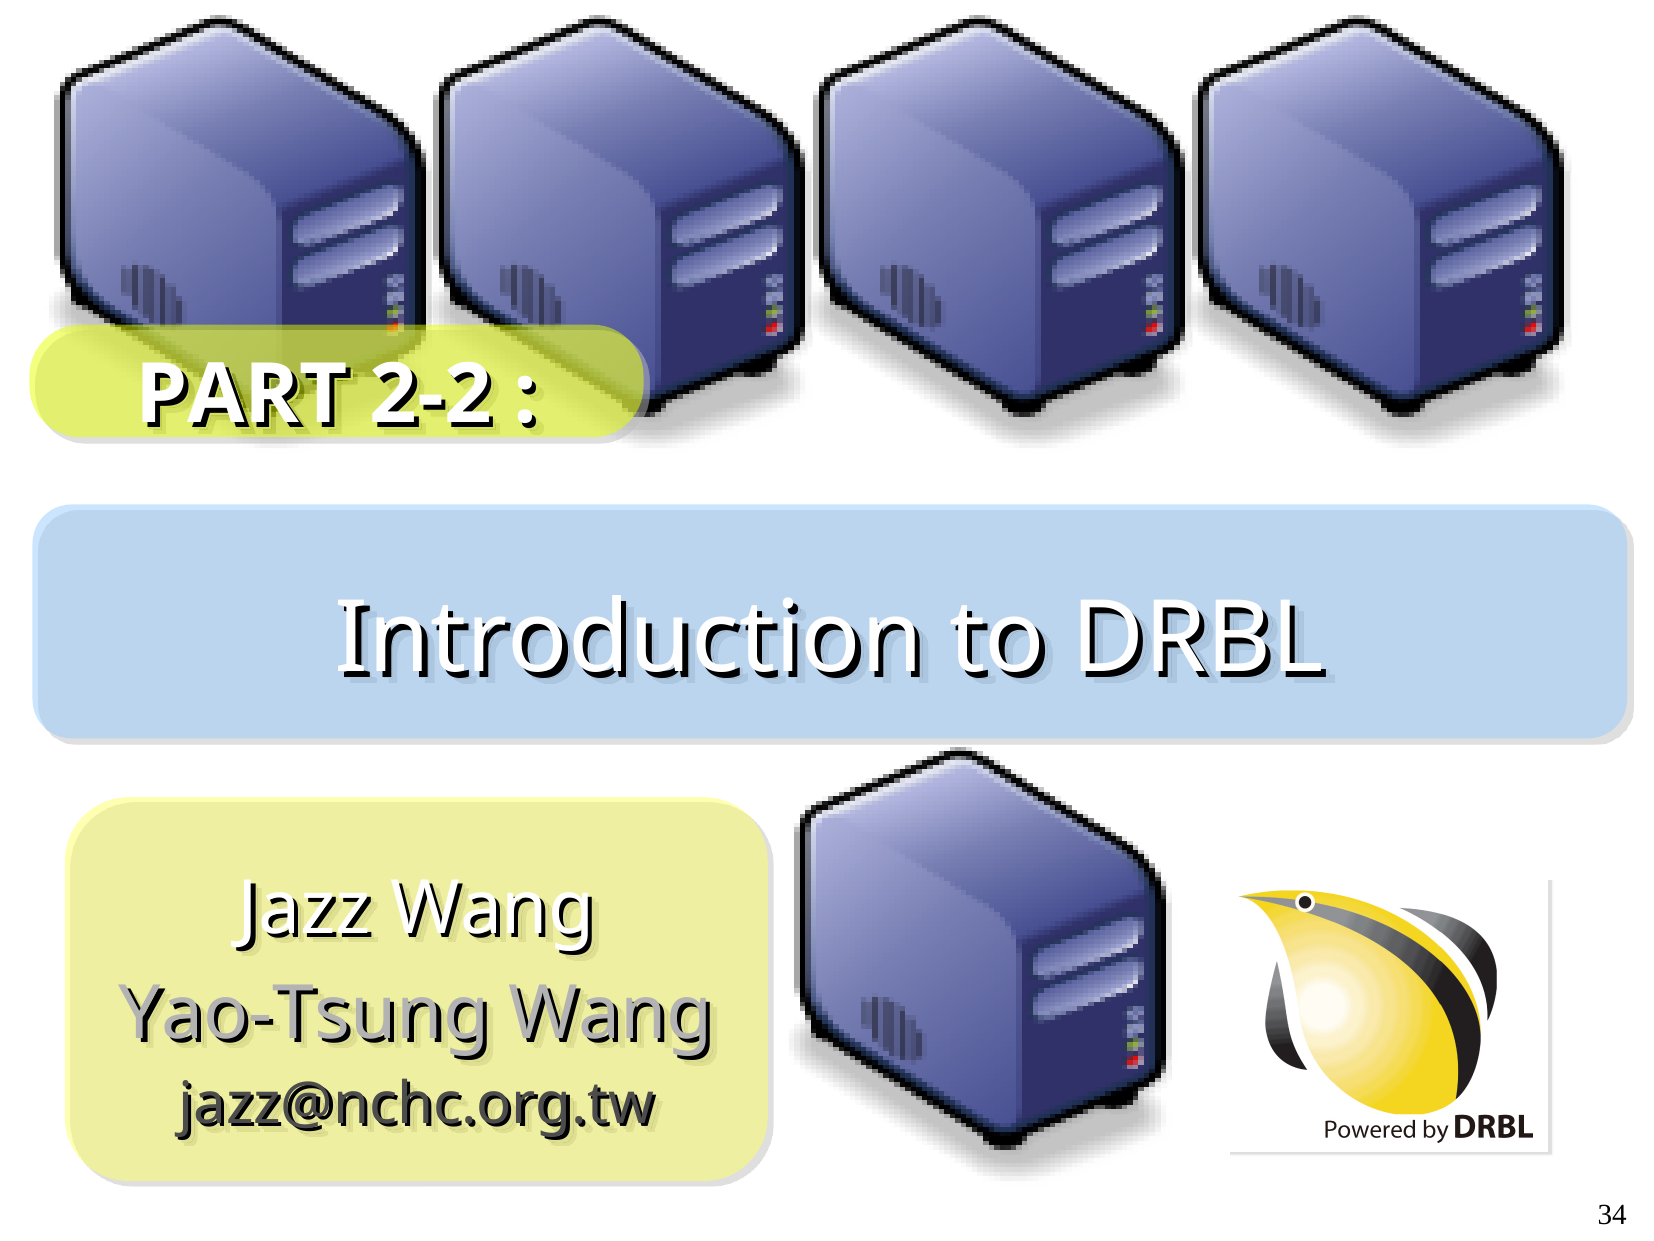

PART 2-2 :
Introduction to DRBL
Jazz Wang
Yao-Tsung Wang
jazz@nchc.org.tw
34